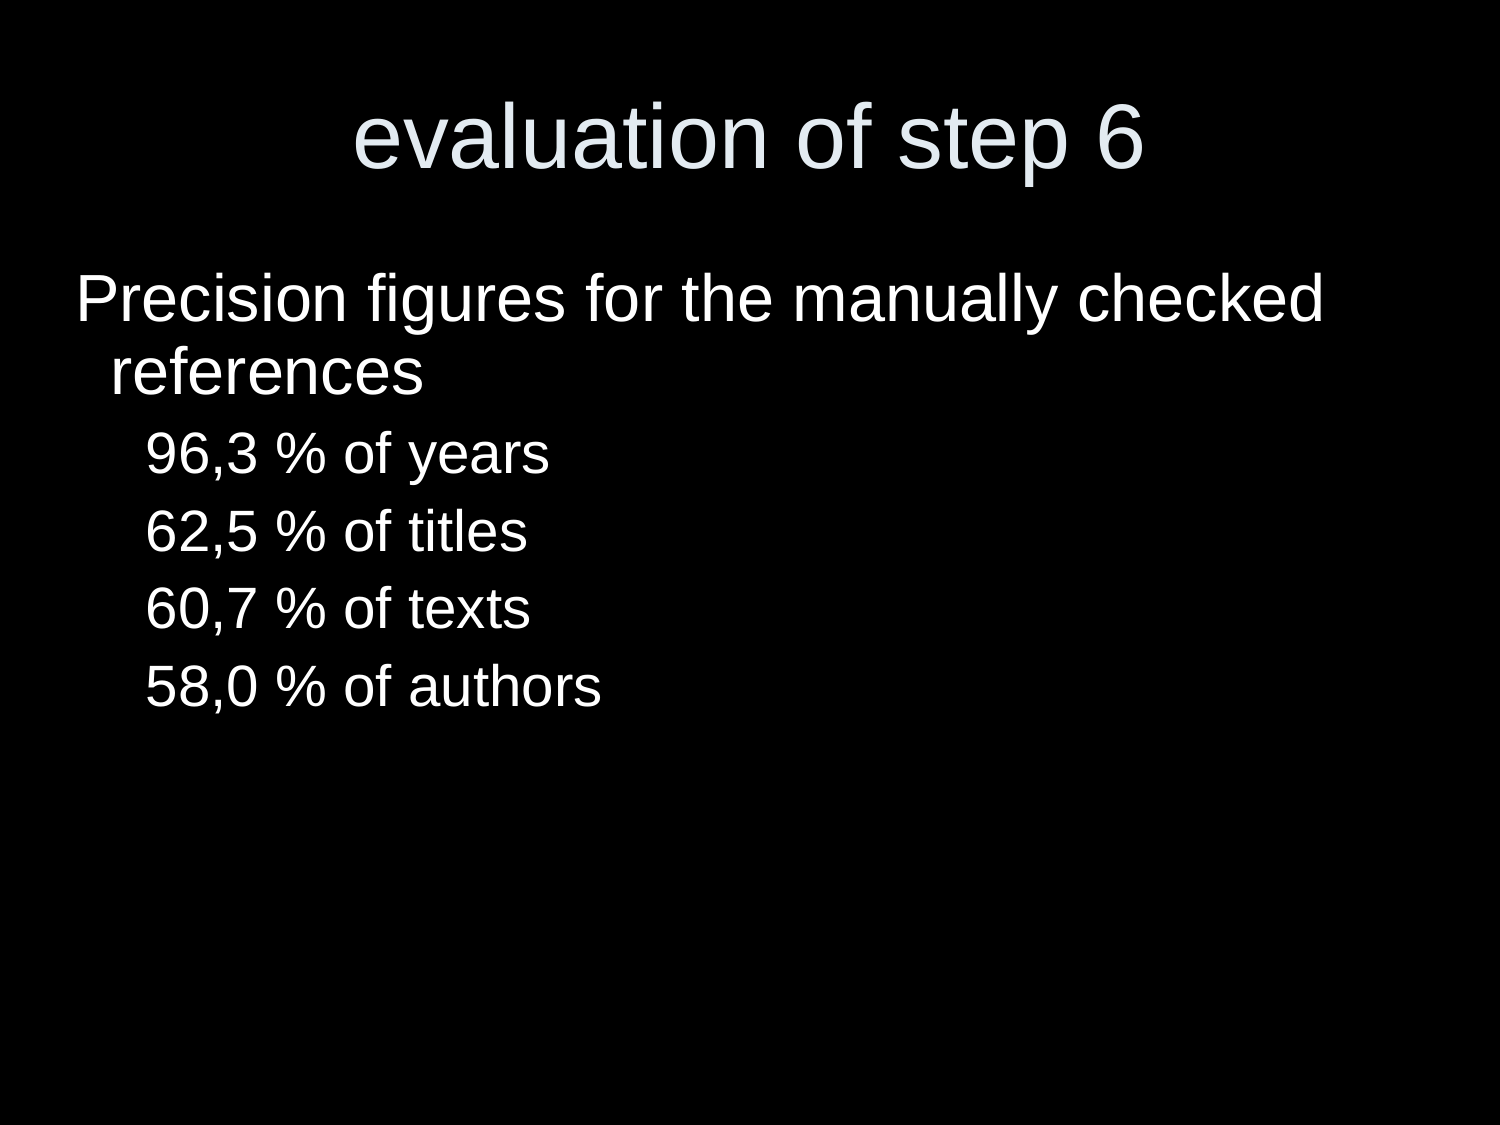

# evaluation of step 6
Precision figures for the manually checked references
96,3 % of years
62,5 % of titles
60,7 % of texts
58,0 % of authors